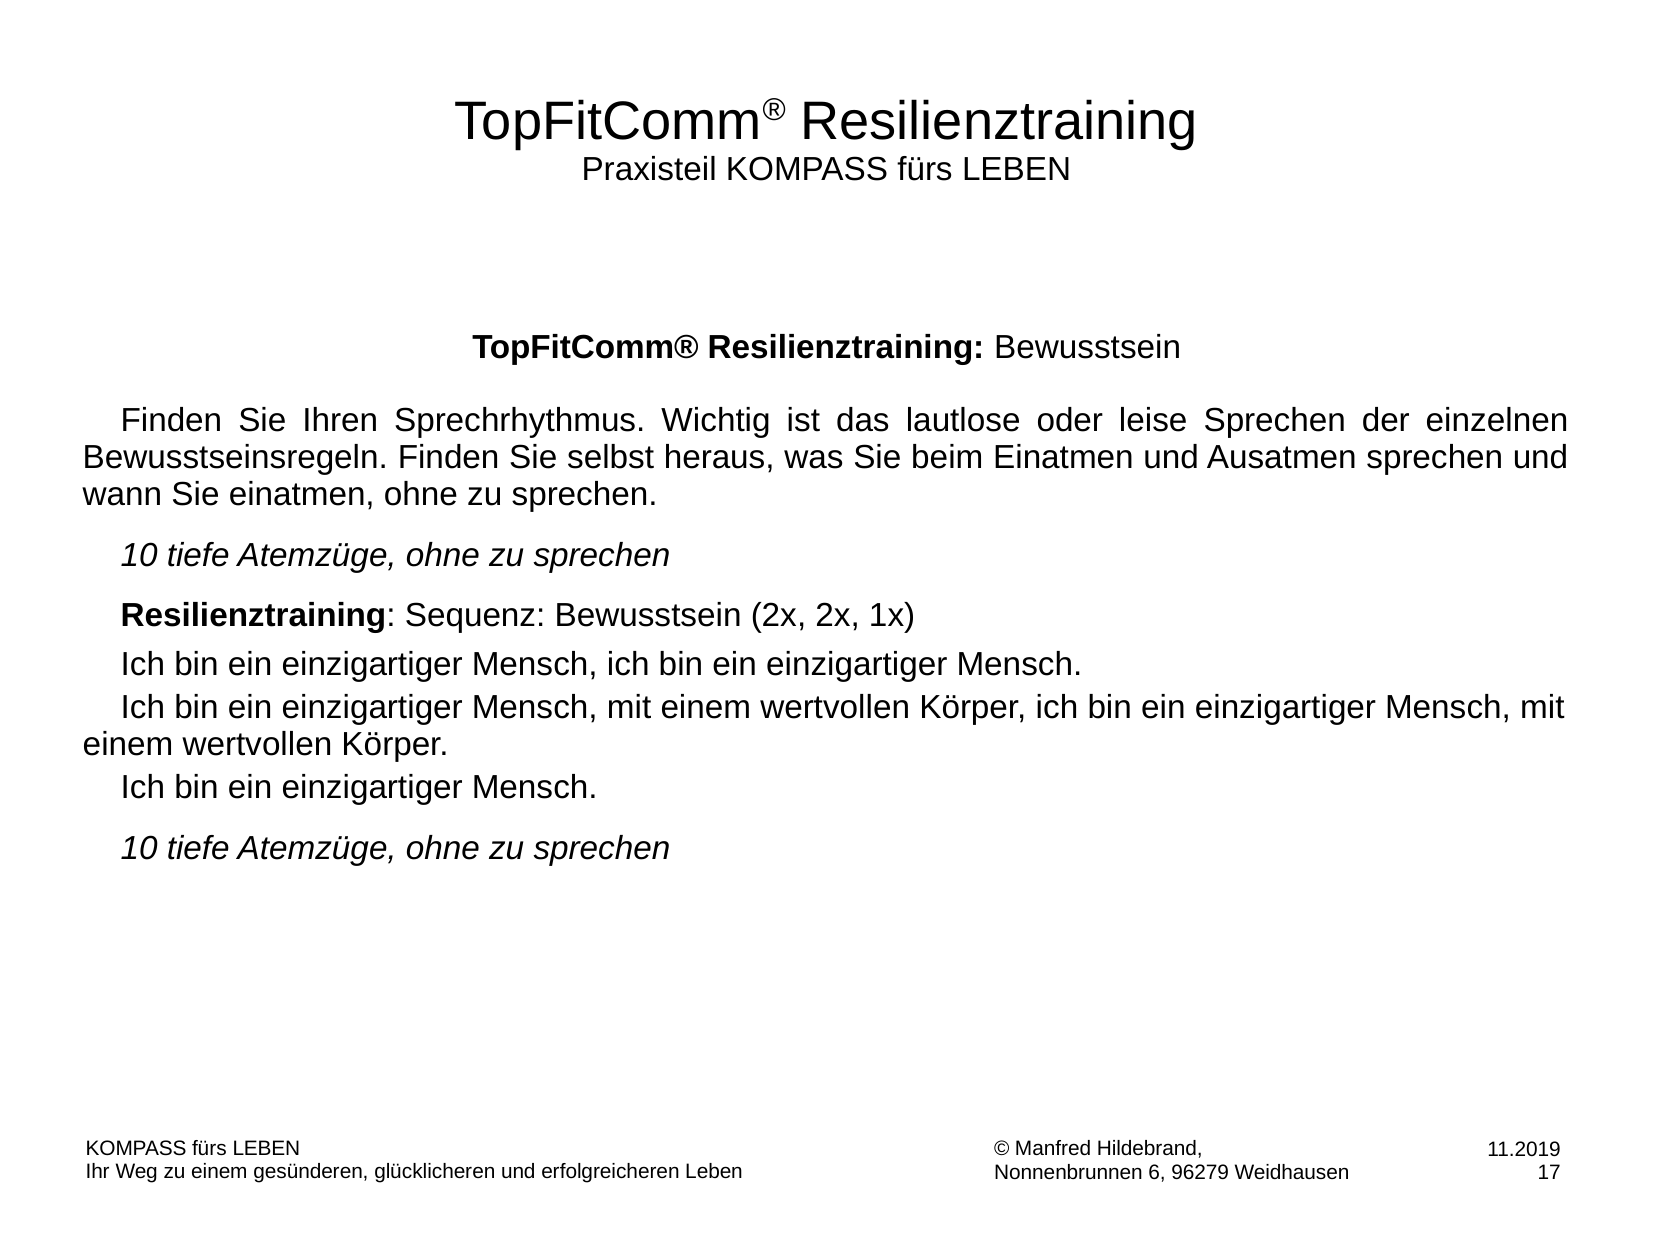

# TopFitComm® Resilienztraining Praxisteil KOMPASS fürs LEBEN
TopFitComm® Resilienztraining: Bewusstsein
Finden Sie Ihren Sprechrhythmus. Wichtig ist das lautlose oder leise Sprechen der einzelnen Bewusstseinsregeln. Finden Sie selbst heraus, was Sie beim Einatmen und Ausatmen sprechen und wann Sie einatmen, ohne zu sprechen.
10 tiefe Atemzüge, ohne zu sprechen
Resilienztraining: Sequenz: Bewusstsein (2x, 2x, 1x)
Ich bin ein einzigartiger Mensch, ich bin ein einzigartiger Mensch.
Ich bin ein einzigartiger Mensch, mit einem wertvollen Körper, ich bin ein einzigartiger Mensch, mit einem wertvollen Körper.
Ich bin ein einzigartiger Mensch.
10 tiefe Atemzüge, ohne zu sprechen
KOMPASS fürs LEBEN
Ihr Weg zu einem gesünderen, glücklicheren und erfolgreicheren Leben
© Manfred Hildebrand,
Nonnenbrunnen 6, 96279 Weidhausen
11.2019
17